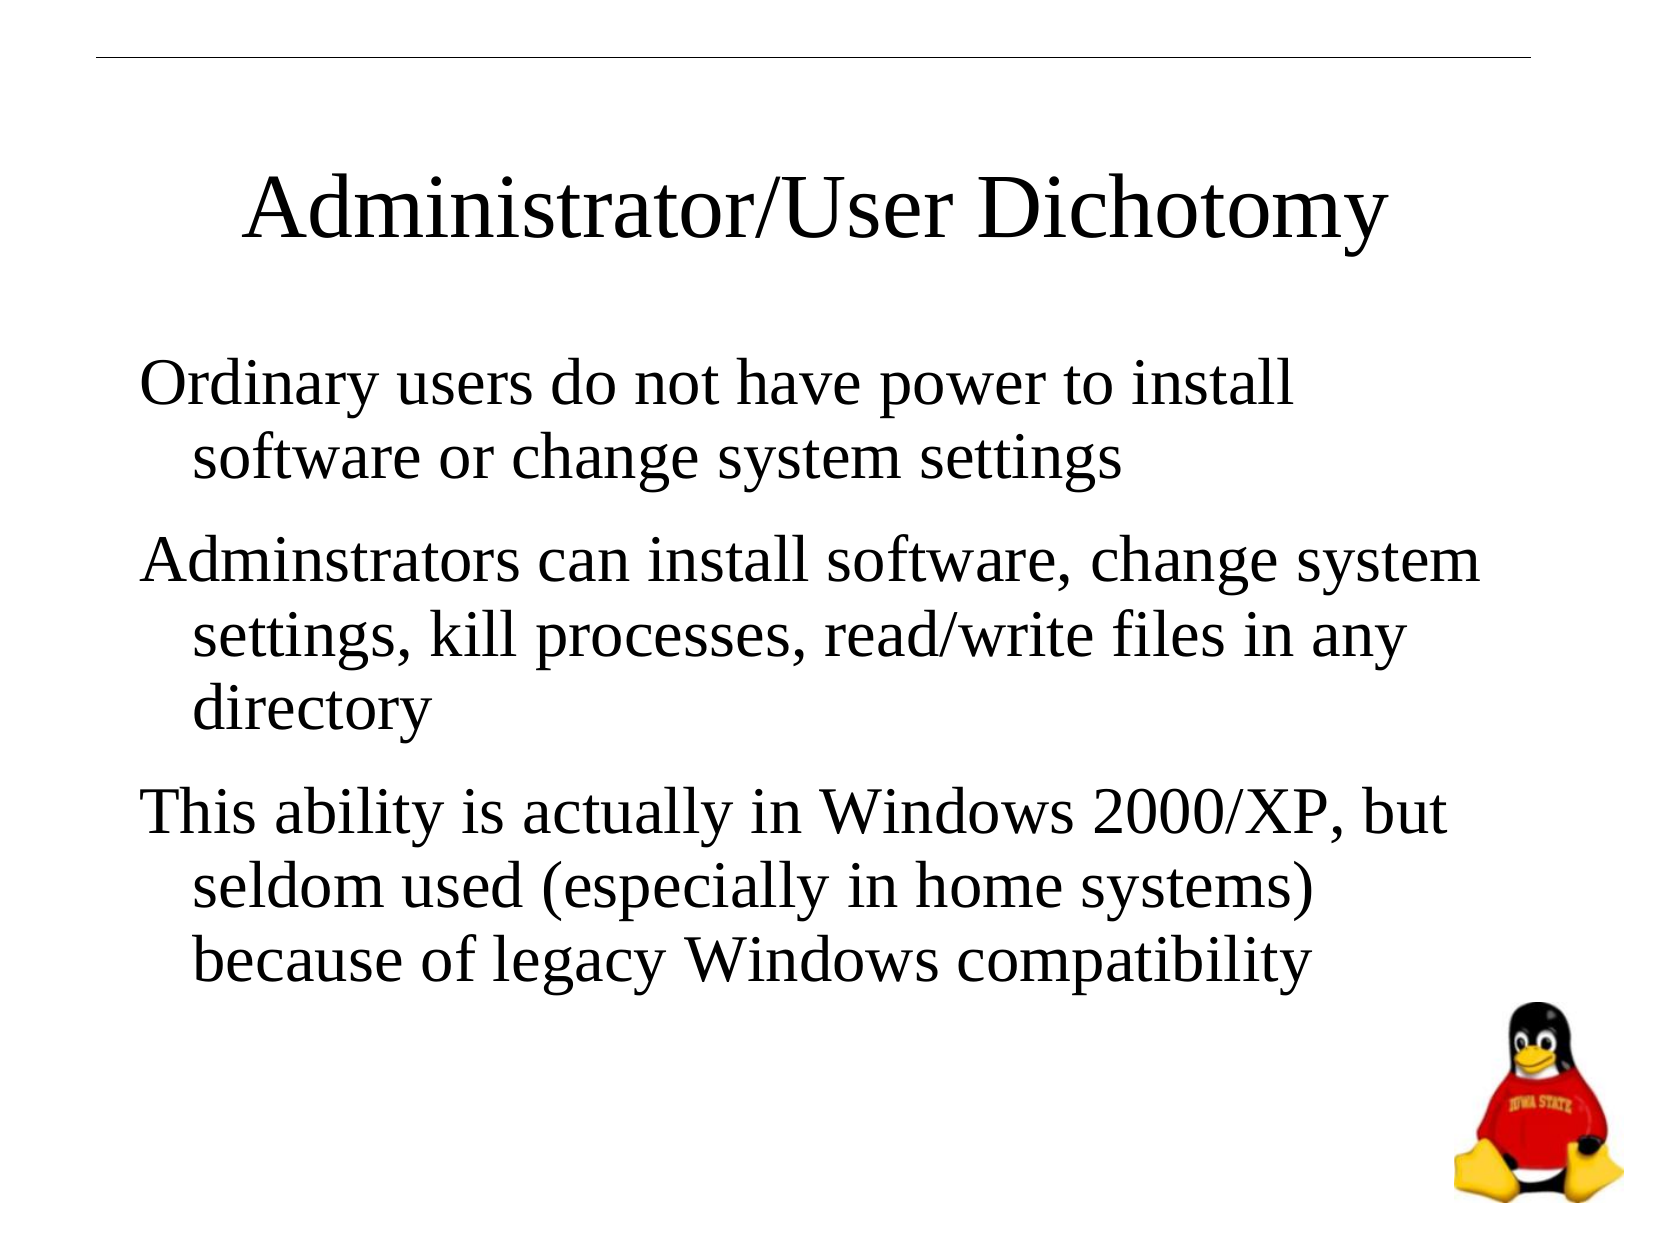

# Administrator/User Dichotomy
Ordinary users do not have power to install software or change system settings
Adminstrators can install software, change system settings, kill processes, read/write files in any directory
This ability is actually in Windows 2000/XP, but seldom used (especially in home systems) because of legacy Windows compatibility